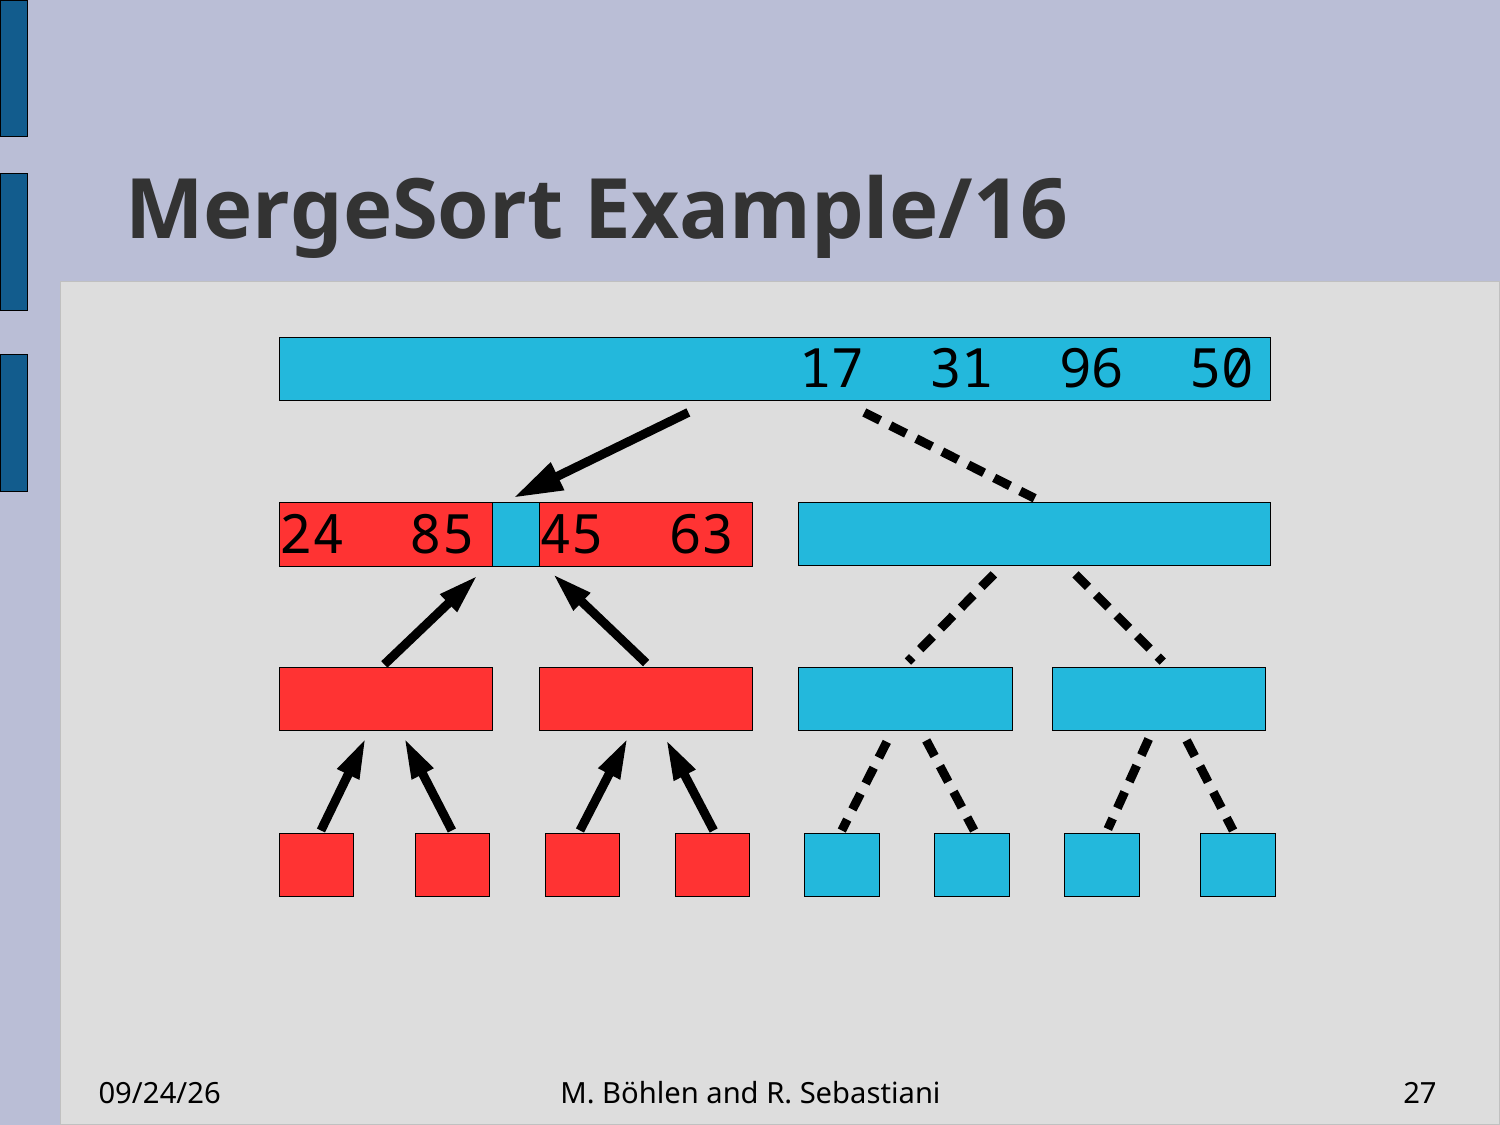

# MergeSort Example/16
 17 31 96 50
24 85
24 85
45 63
M. Böhlen and R. Sebastiani
27